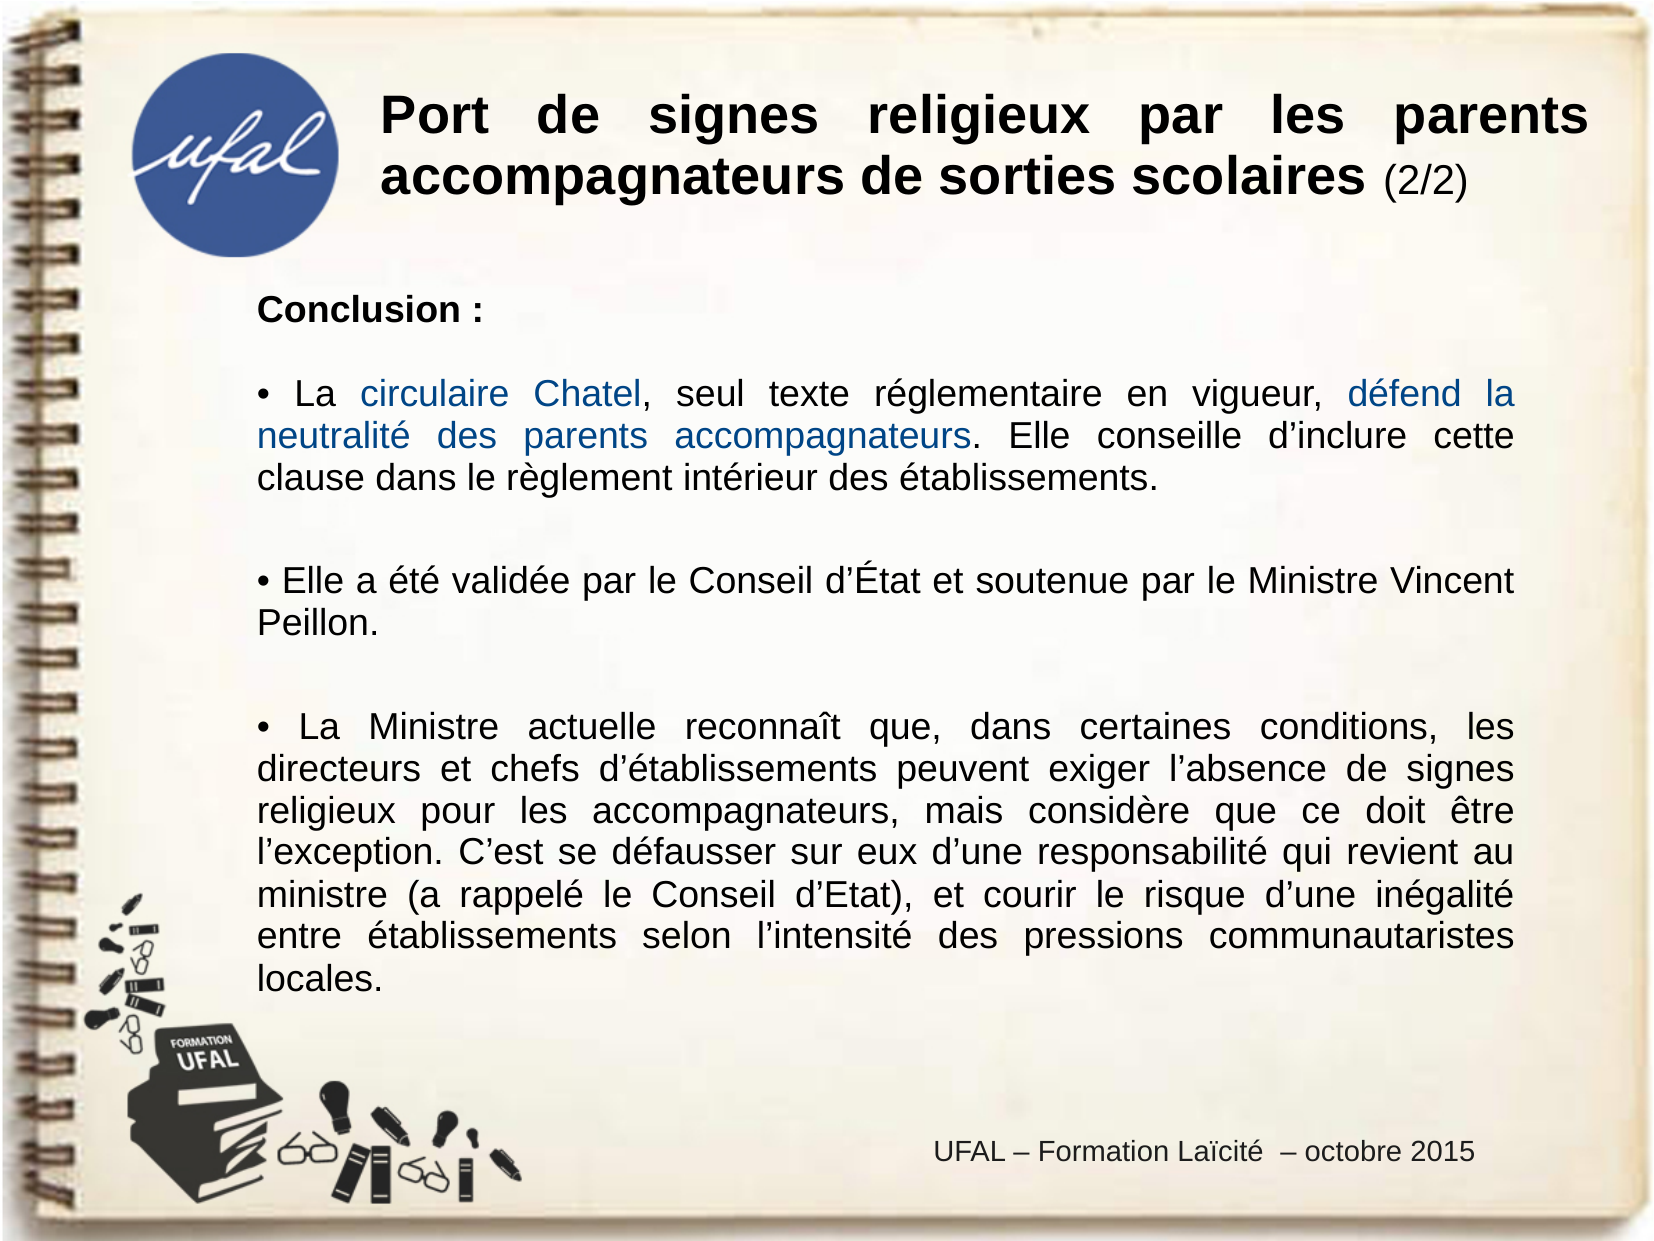

Port de signes religieux par les parents accompagnateurs de sorties scolaires (2/2)
Conclusion :
• La circulaire Chatel, seul texte réglementaire en vigueur, défend la neutralité des parents accompagnateurs. Elle conseille d’inclure cette clause dans le règlement intérieur des établissements.
• Elle a été validée par le Conseil d’État et soutenue par le Ministre Vincent Peillon.
• La Ministre actuelle reconnaît que, dans certaines conditions, les directeurs et chefs d’établissements peuvent exiger l’absence de signes religieux pour les accompagnateurs, mais considère que ce doit être l’exception. C’est se défausser sur eux d’une responsabilité qui revient au ministre (a rappelé le Conseil d’Etat), et courir le risque d’une inégalité entre établissements selon l’intensité des pressions communautaristes locales.
UFAL – Formation Laïcité – octobre 2015